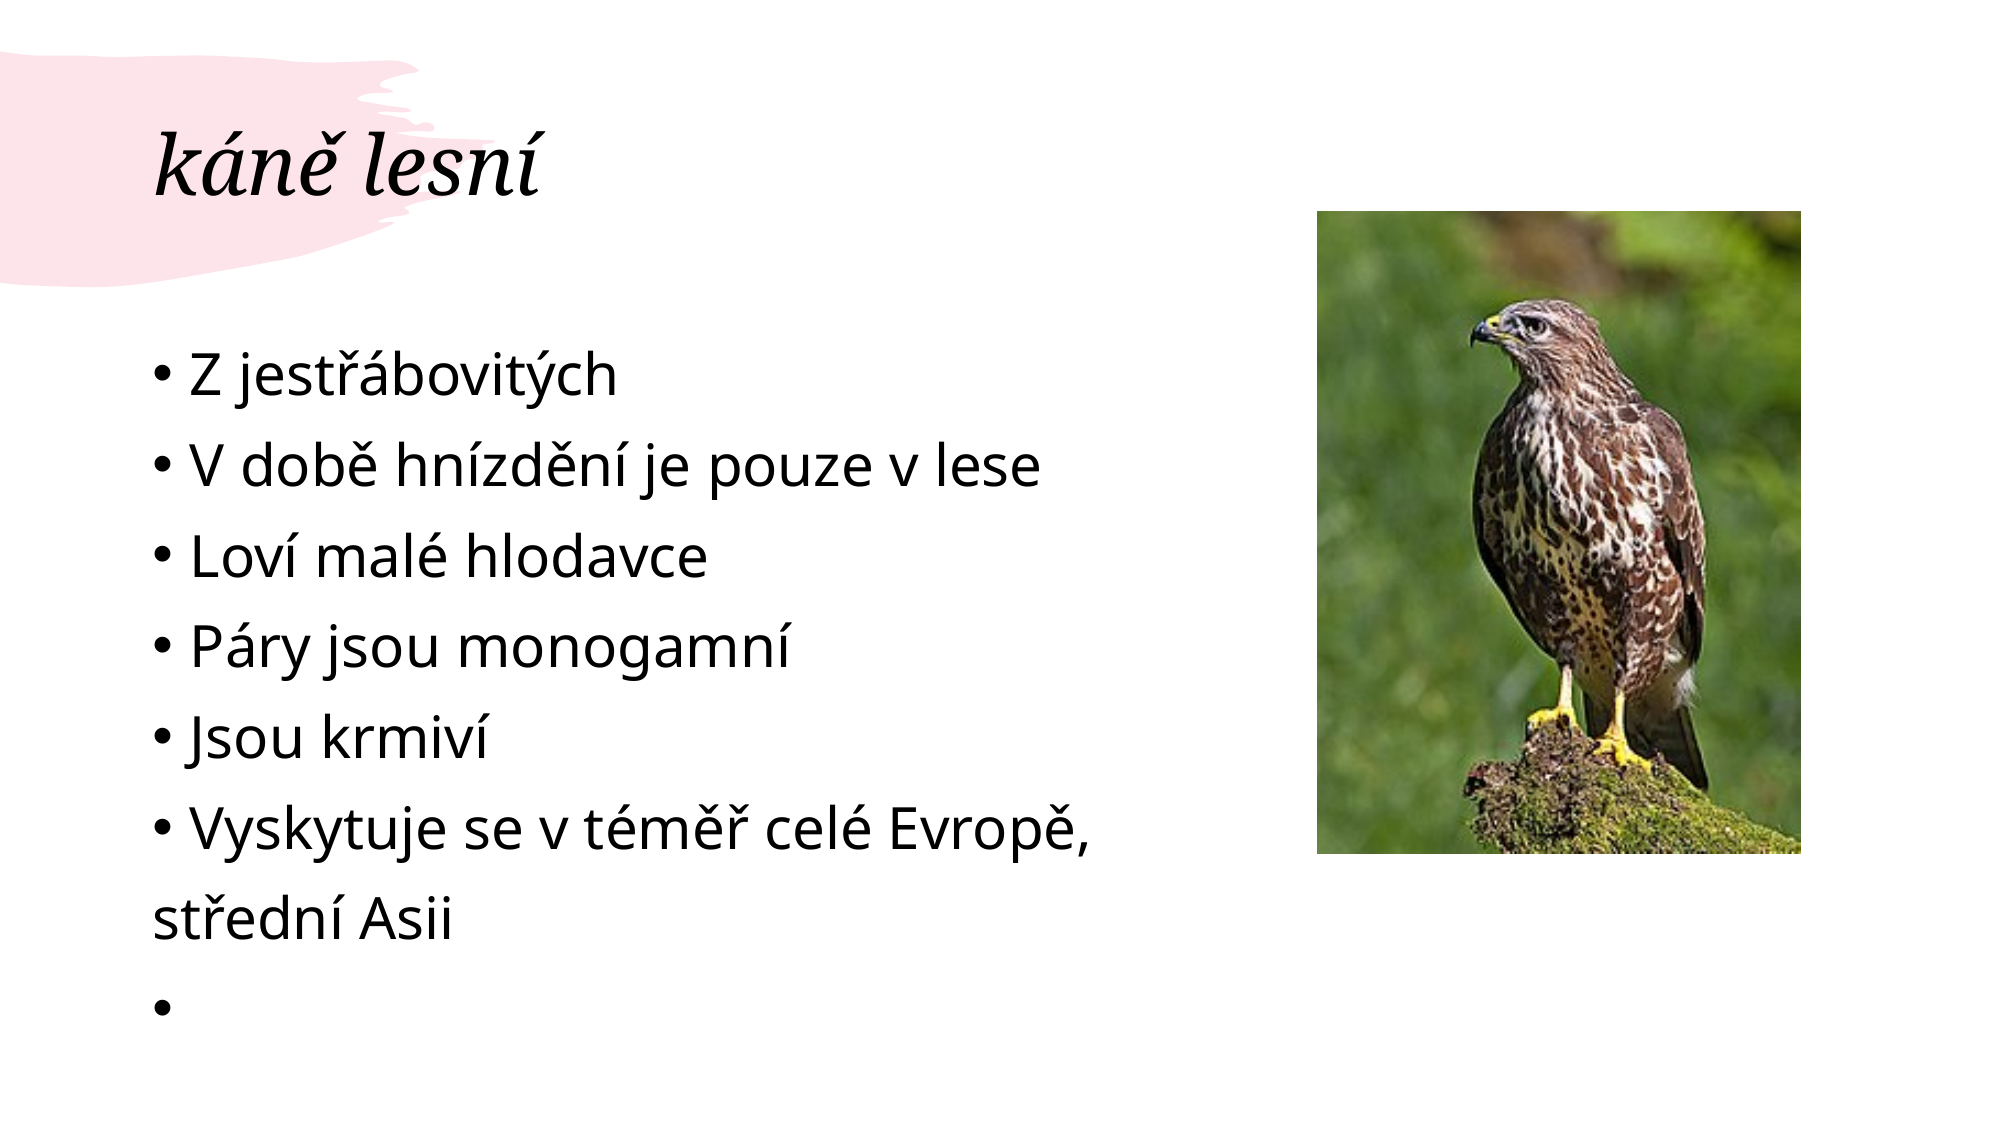

# káně lesní
Z jestřábovitých
V době hnízdění je pouze v lese
Loví malé hlodavce
Páry jsou monogamní
Jsou krmiví
Vyskytuje se v téměř celé Evropě,
střední Asii